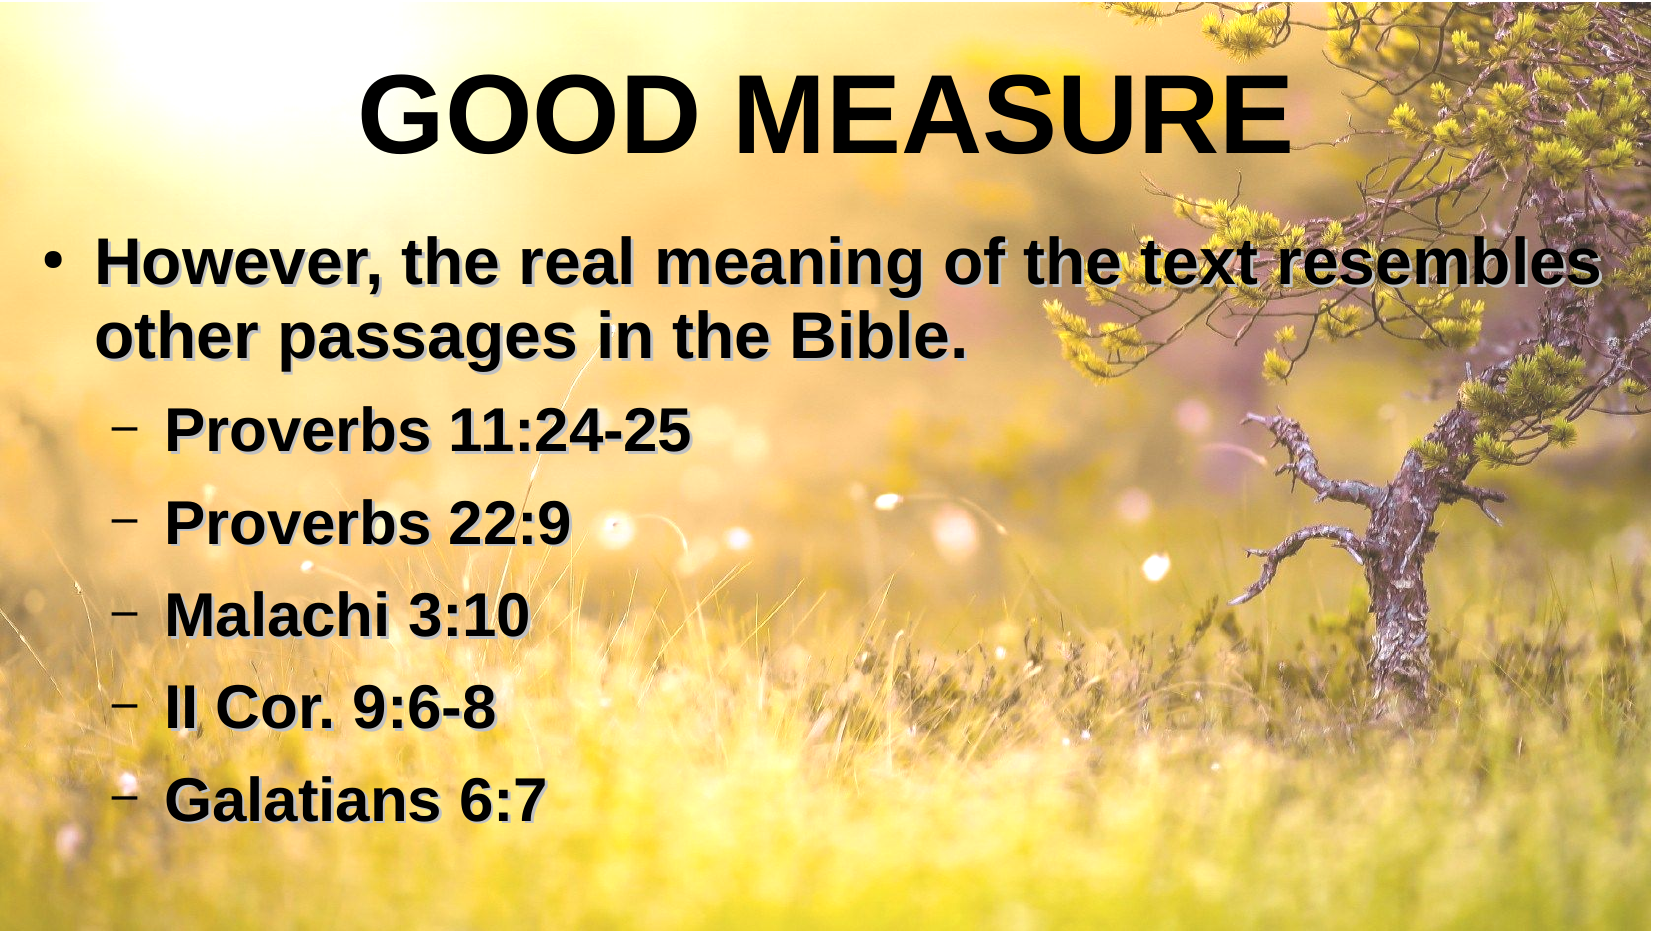

# GOOD MEASURE
However, the real meaning of the text resembles other passages in the Bible.
Proverbs 11:24-25
Proverbs 22:9
Malachi 3:10
II Cor. 9:6-8
Galatians 6:7